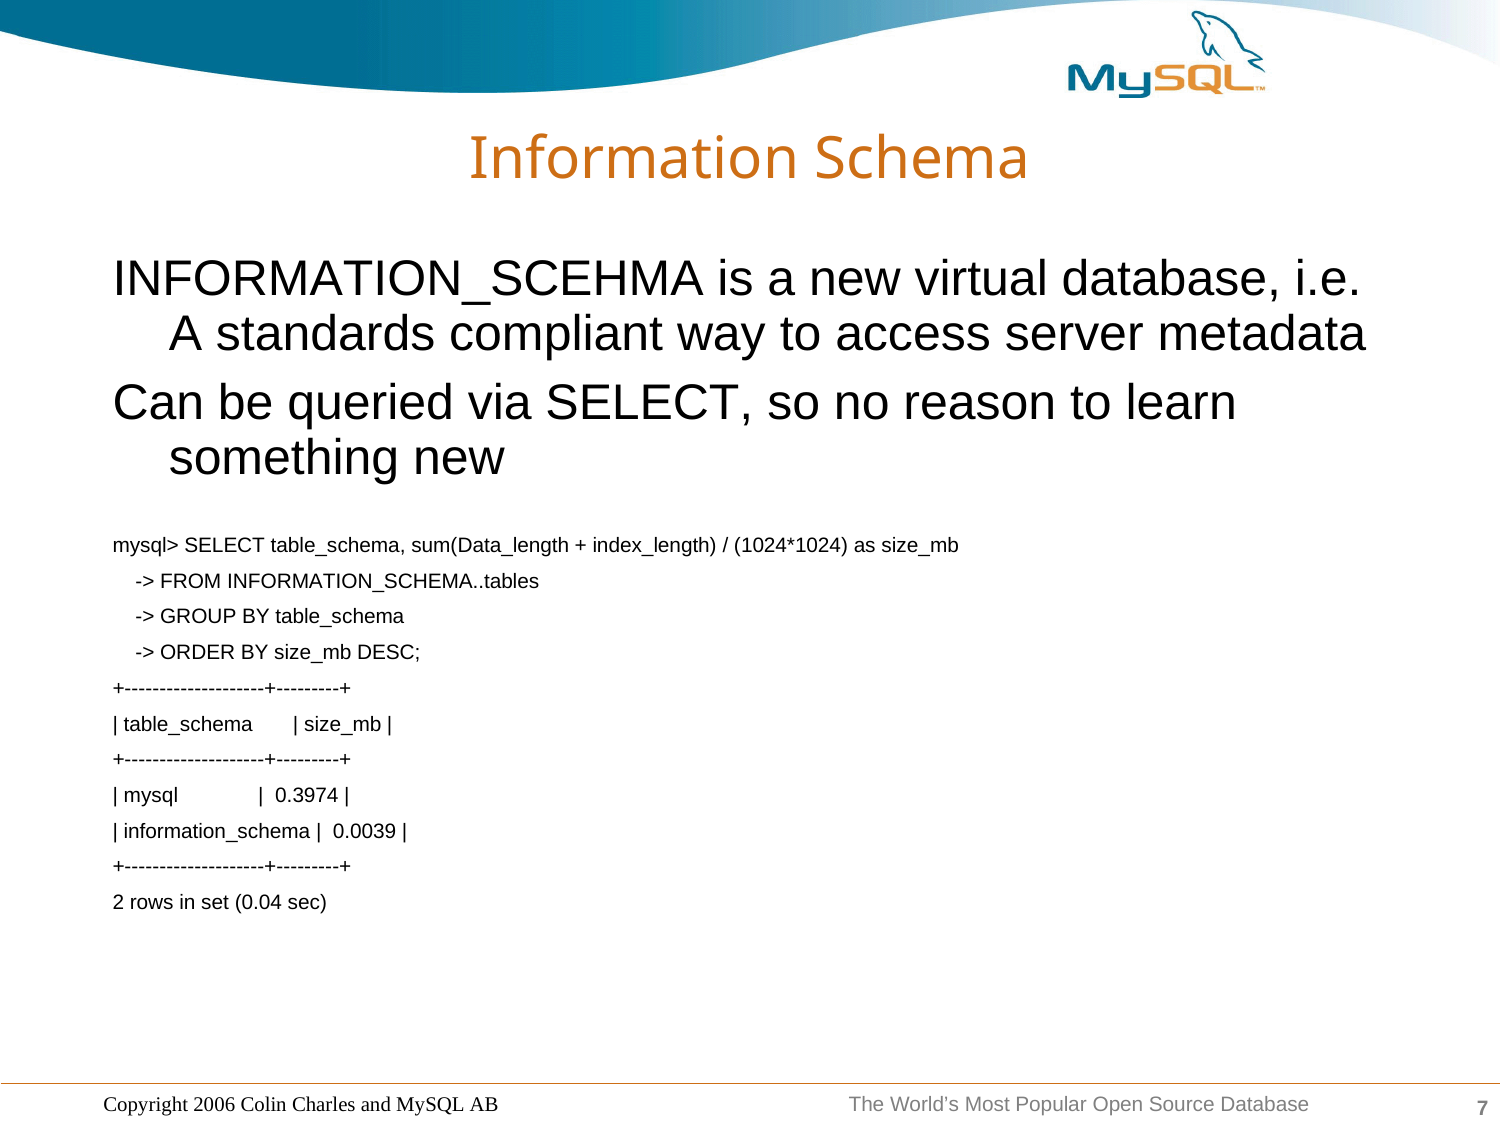

# Information Schema
INFORMATION_SCEHMA is a new virtual database, i.e. A standards compliant way to access server metadata
Can be queried via SELECT, so no reason to learn something new
mysql> SELECT table_schema, sum(Data_length + index_length) / (1024*1024) as size_mb
 -> FROM INFORMATION_SCHEMA..tables
 -> GROUP BY table_schema
 -> ORDER BY size_mb DESC;
+--------------------+---------+
| table_schema | size_mb |
+--------------------+---------+
| mysql | 0.3974 |
| information_schema | 0.0039 |
+--------------------+---------+
2 rows in set (0.04 sec)